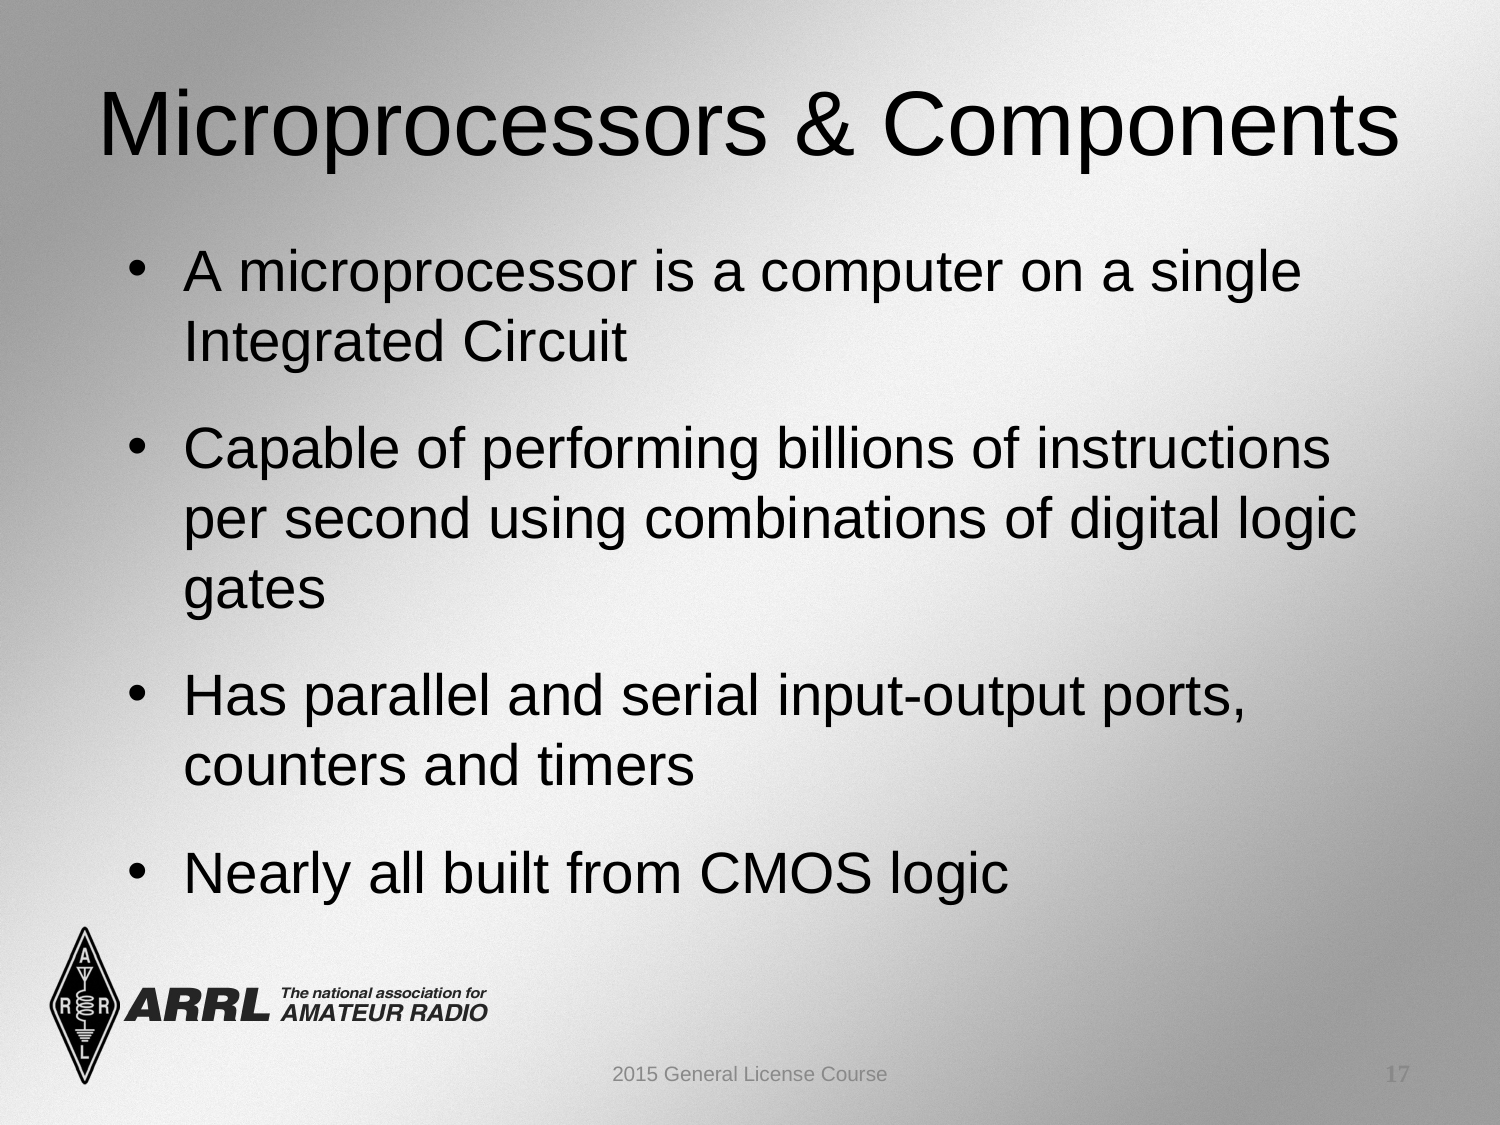

Microprocessors & Components
A microprocessor is a computer on a single Integrated Circuit
Capable of performing billions of instructions per second using combinations of digital logic gates
Has parallel and serial input-output ports, counters and timers
Nearly all built from CMOS logic
2015 General License Course